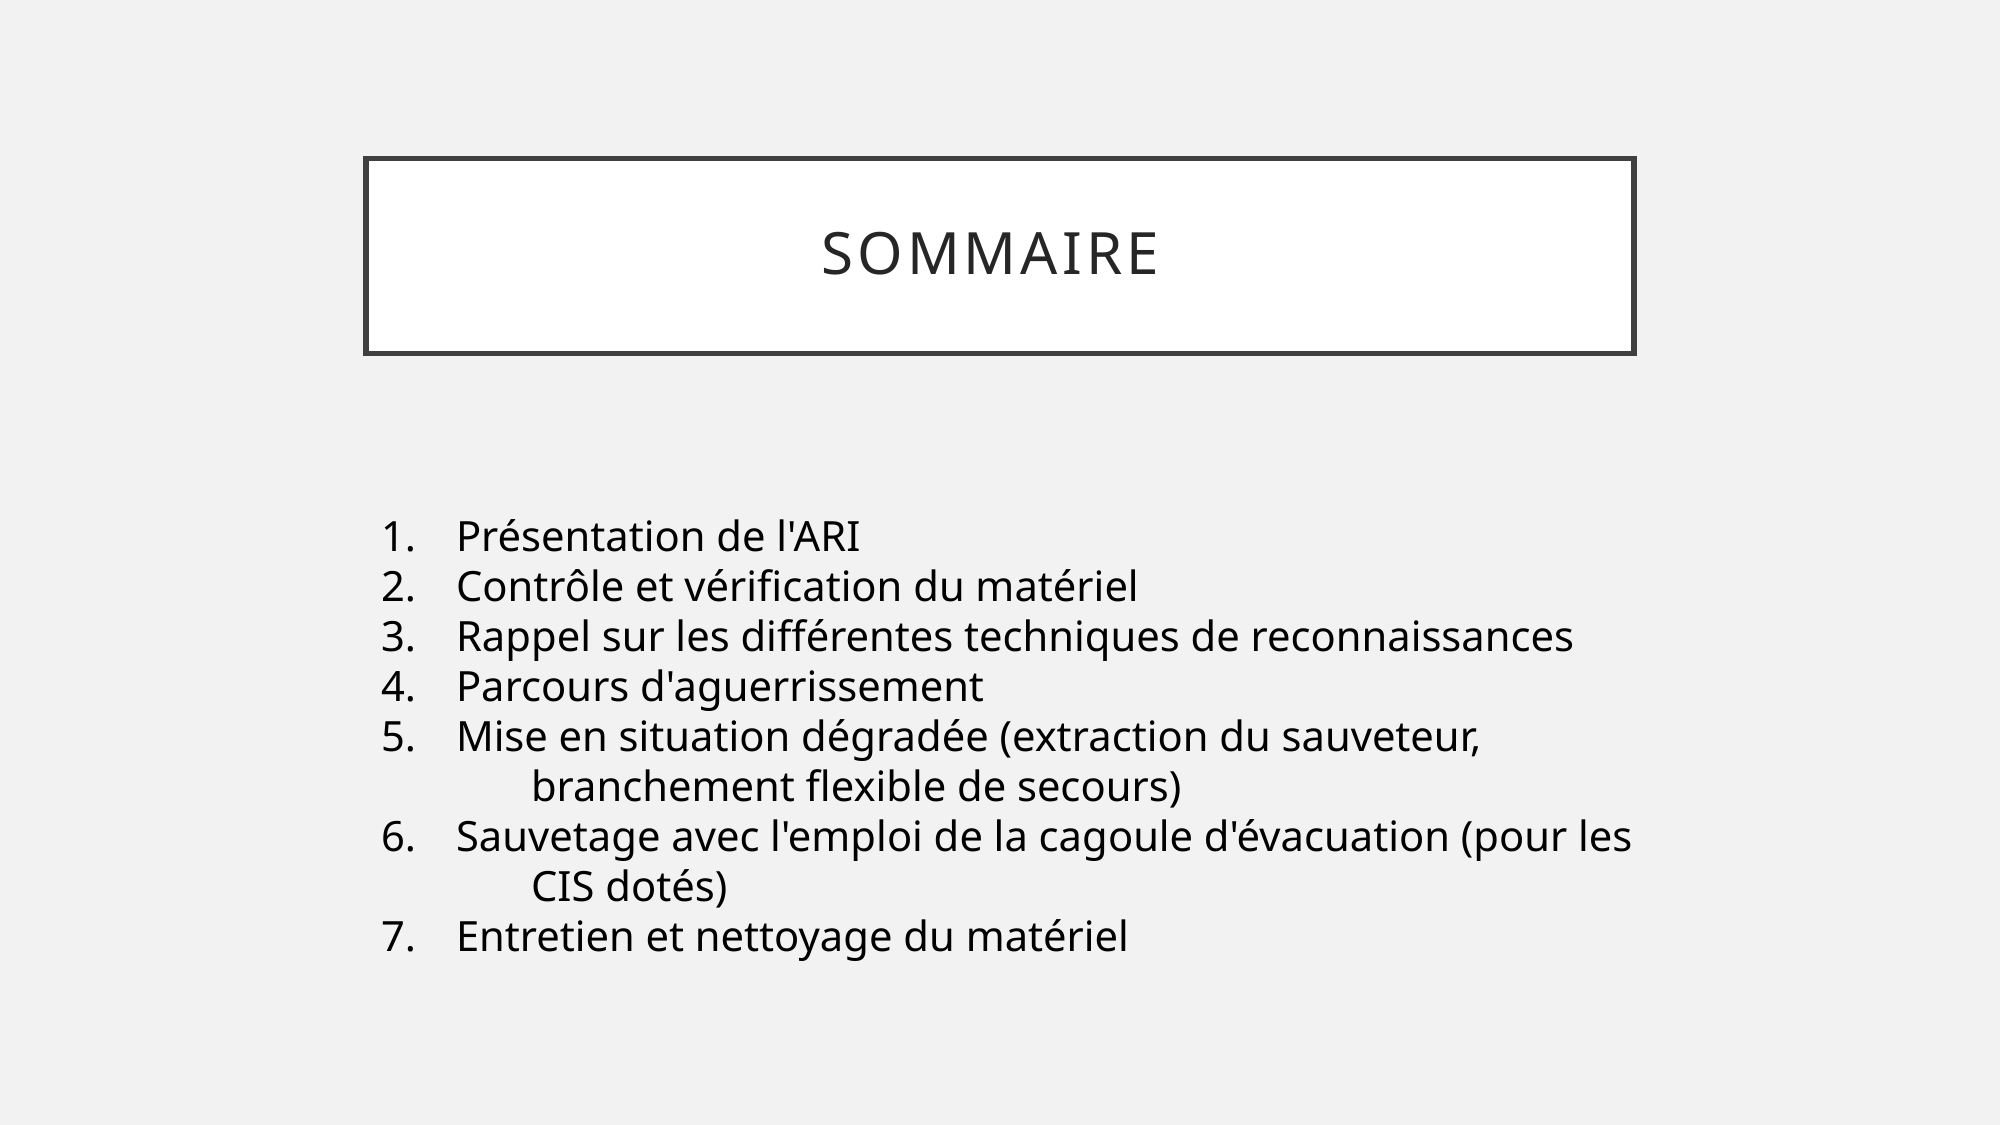

# Sommaire
Présentation de l'ARI
Contrôle et vérification du matériel
Rappel sur les différentes techniques de reconnaissances
Parcours d'aguerrissement
Mise en situation dégradée (extraction du sauveteur, branchement flexible de secours)
Sauvetage avec l'emploi de la cagoule d'évacuation (pour les CIS dotés)
Entretien et nettoyage du matériel